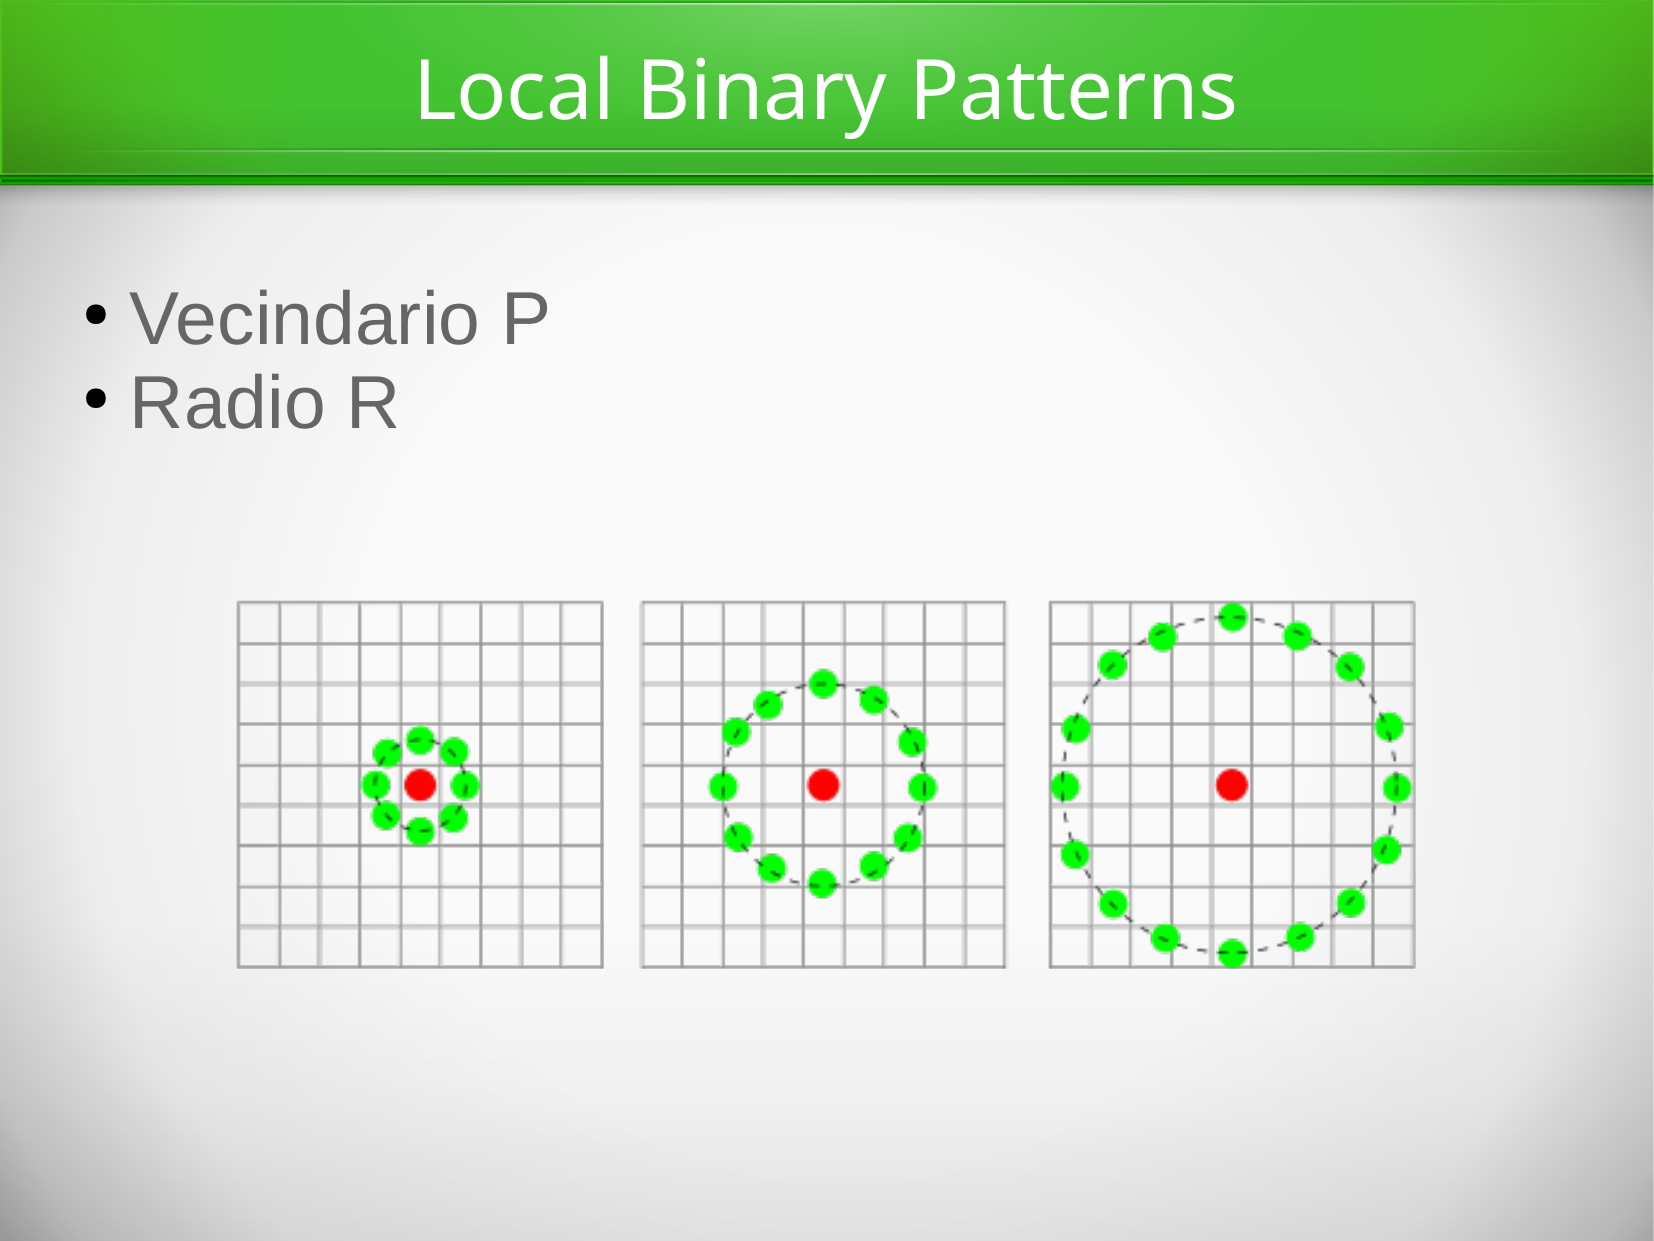

# Local Binary Patterns
 Vecindario P
 Radio R